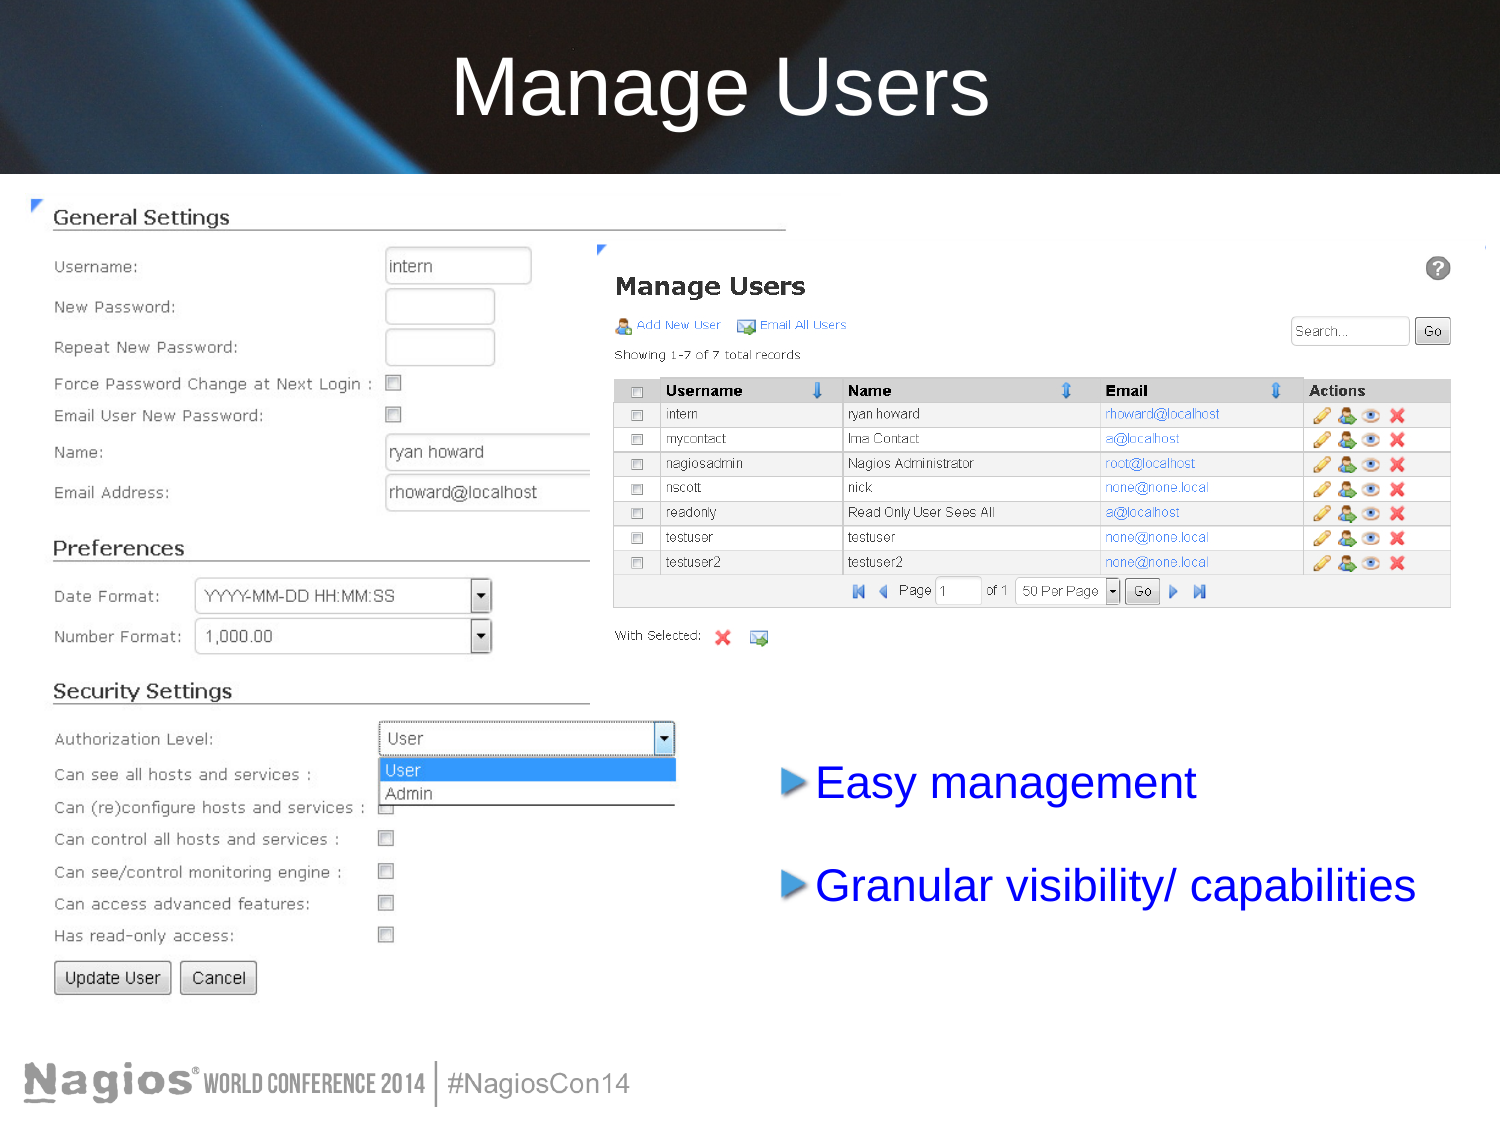

# Manage Users
Easy management
Granular visibility/ capabilities